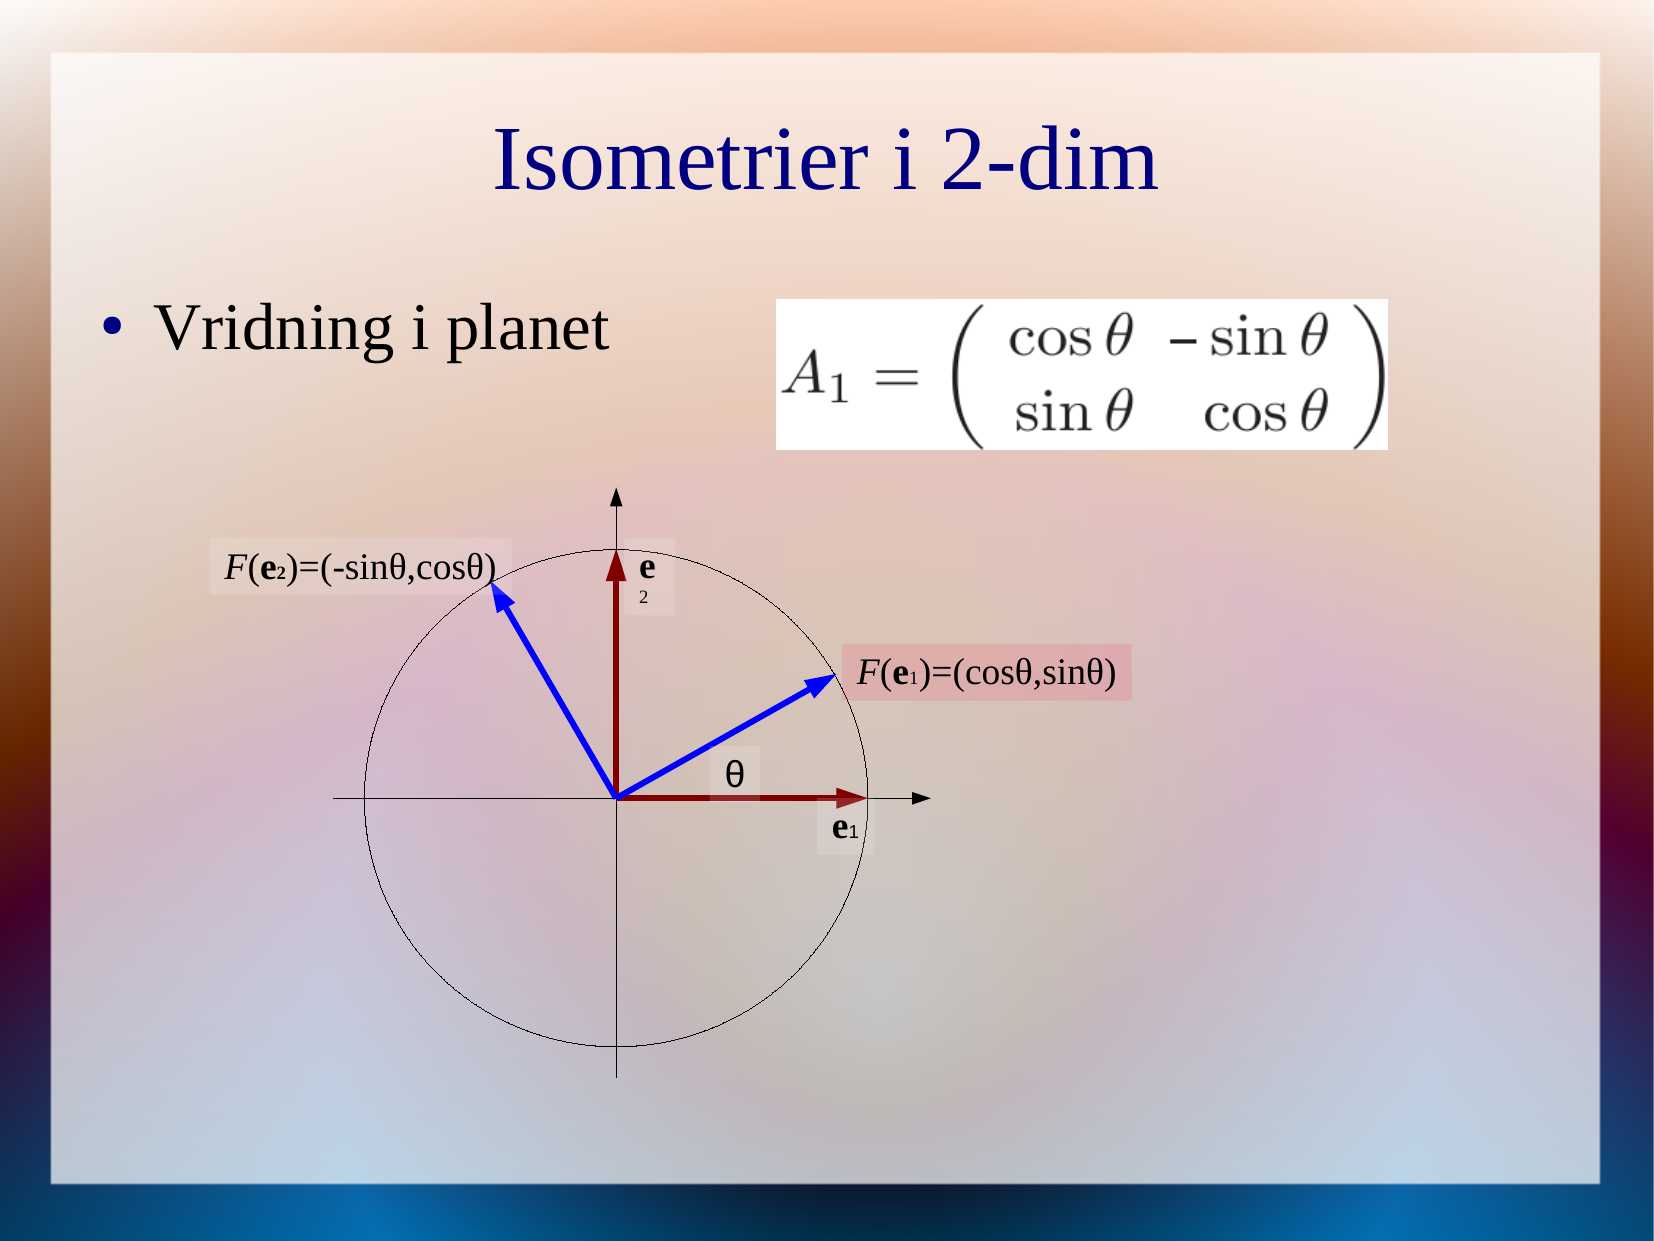

# Isometrier i 2-dim
Vridning i planet
e2
F(e2)=(-sinθ,cosθ)
F(e1)=(cosθ,sinθ)
θ
e1